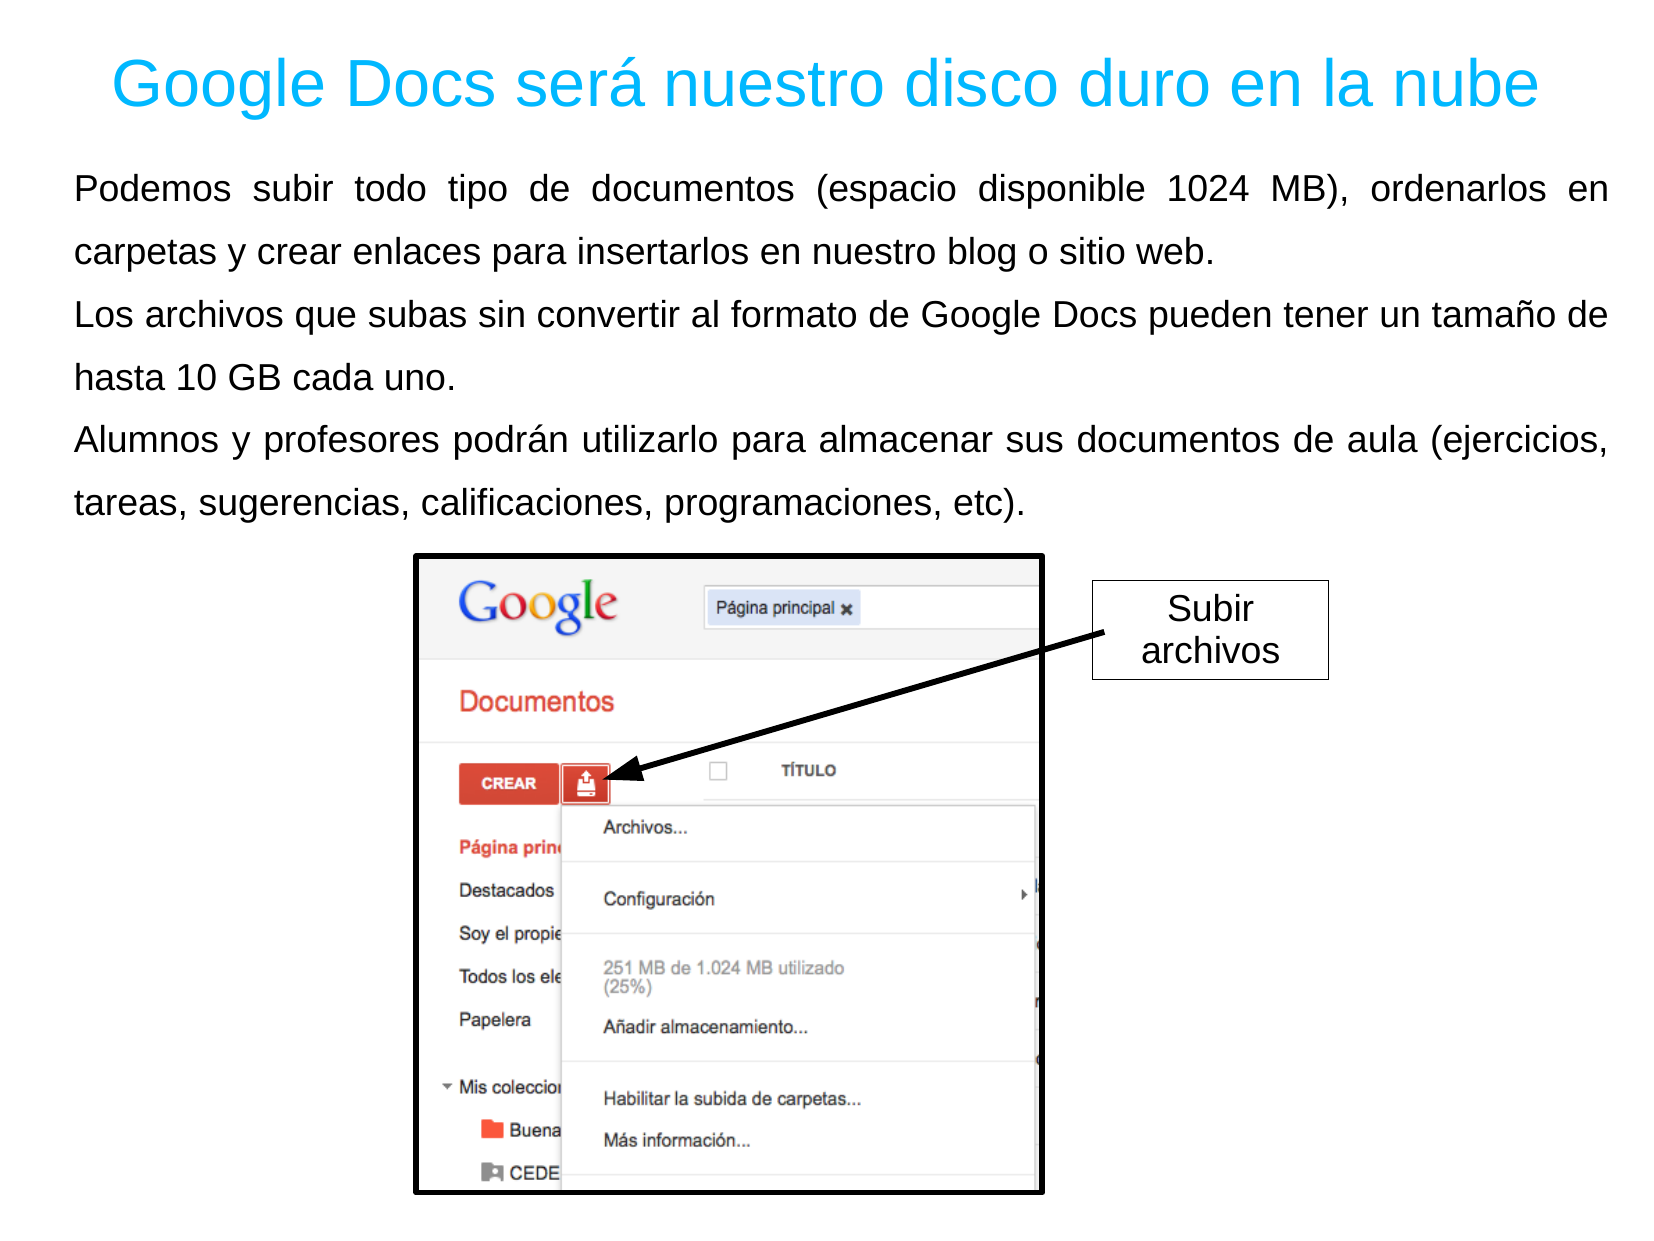

# Google Docs será nuestro disco duro en la nube
Podemos subir todo tipo de documentos (espacio disponible 1024 MB), ordenarlos en carpetas y crear enlaces para insertarlos en nuestro blog o sitio web.
Los archivos que subas sin convertir al formato de Google Docs pueden tener un tamaño de hasta 10 GB cada uno.
Alumnos y profesores podrán utilizarlo para almacenar sus documentos de aula (ejercicios, tareas, sugerencias, calificaciones, programaciones, etc).
Subir archivos